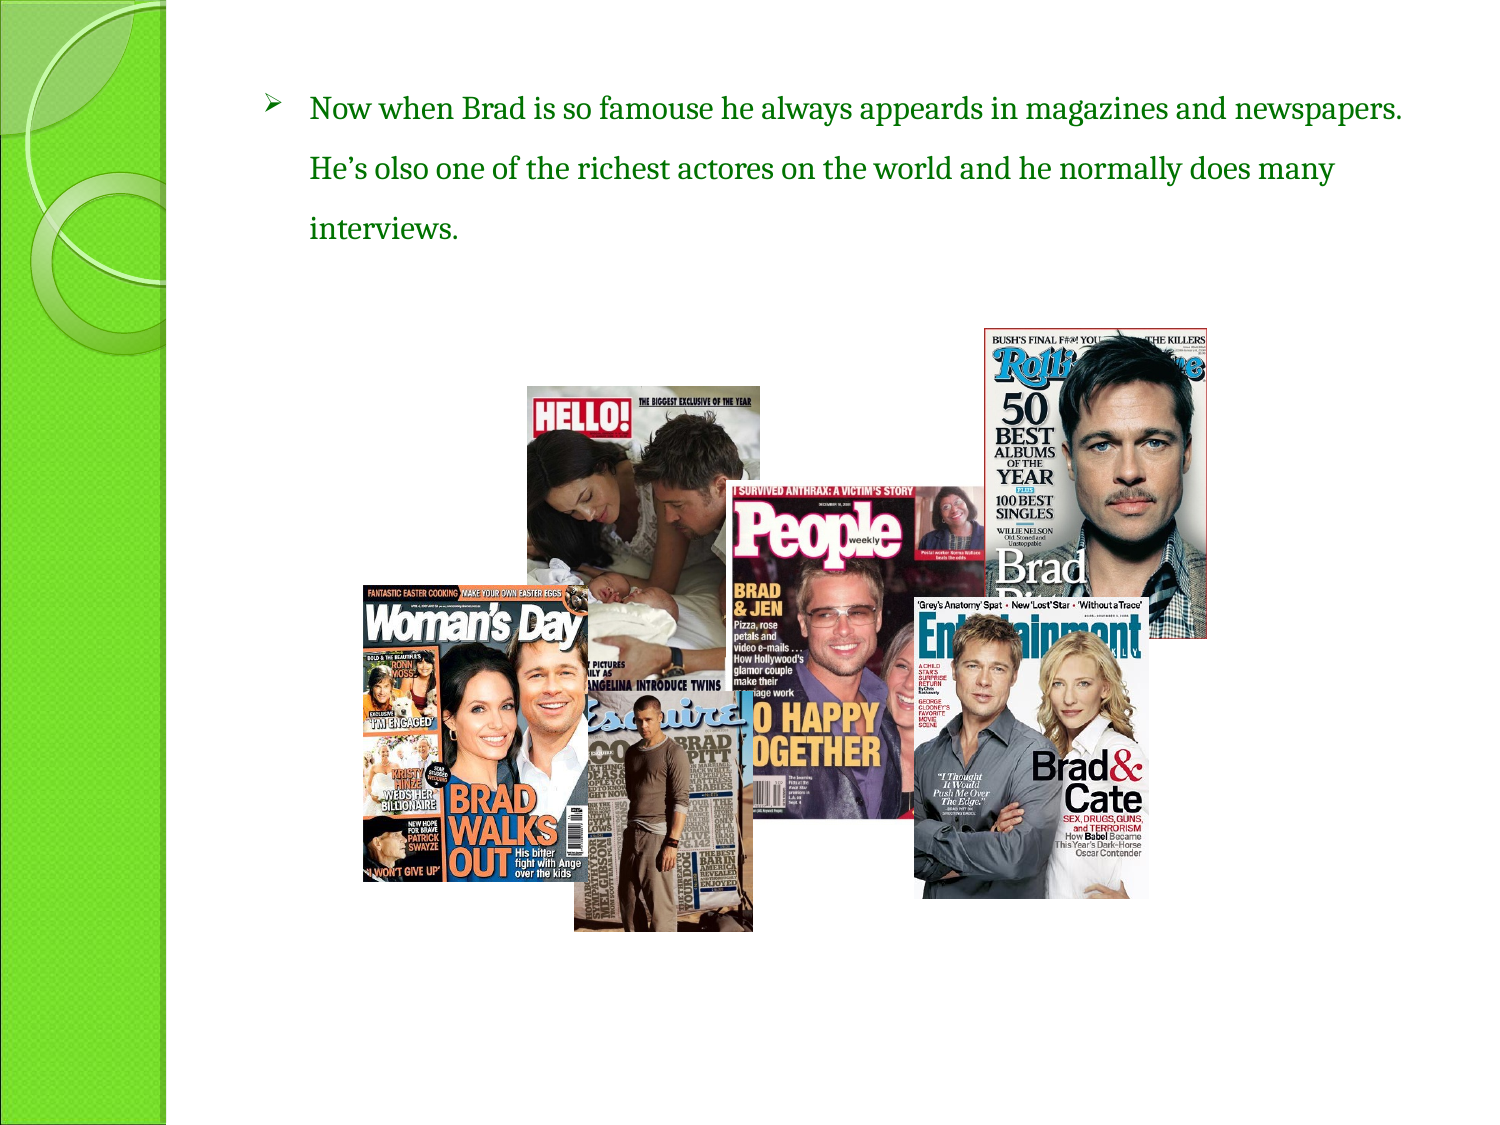

# Now when Brad is so famouse he always appeards in magazines and newspapers. He’s olso one of the richest actores on the world and he normally does many interviews.